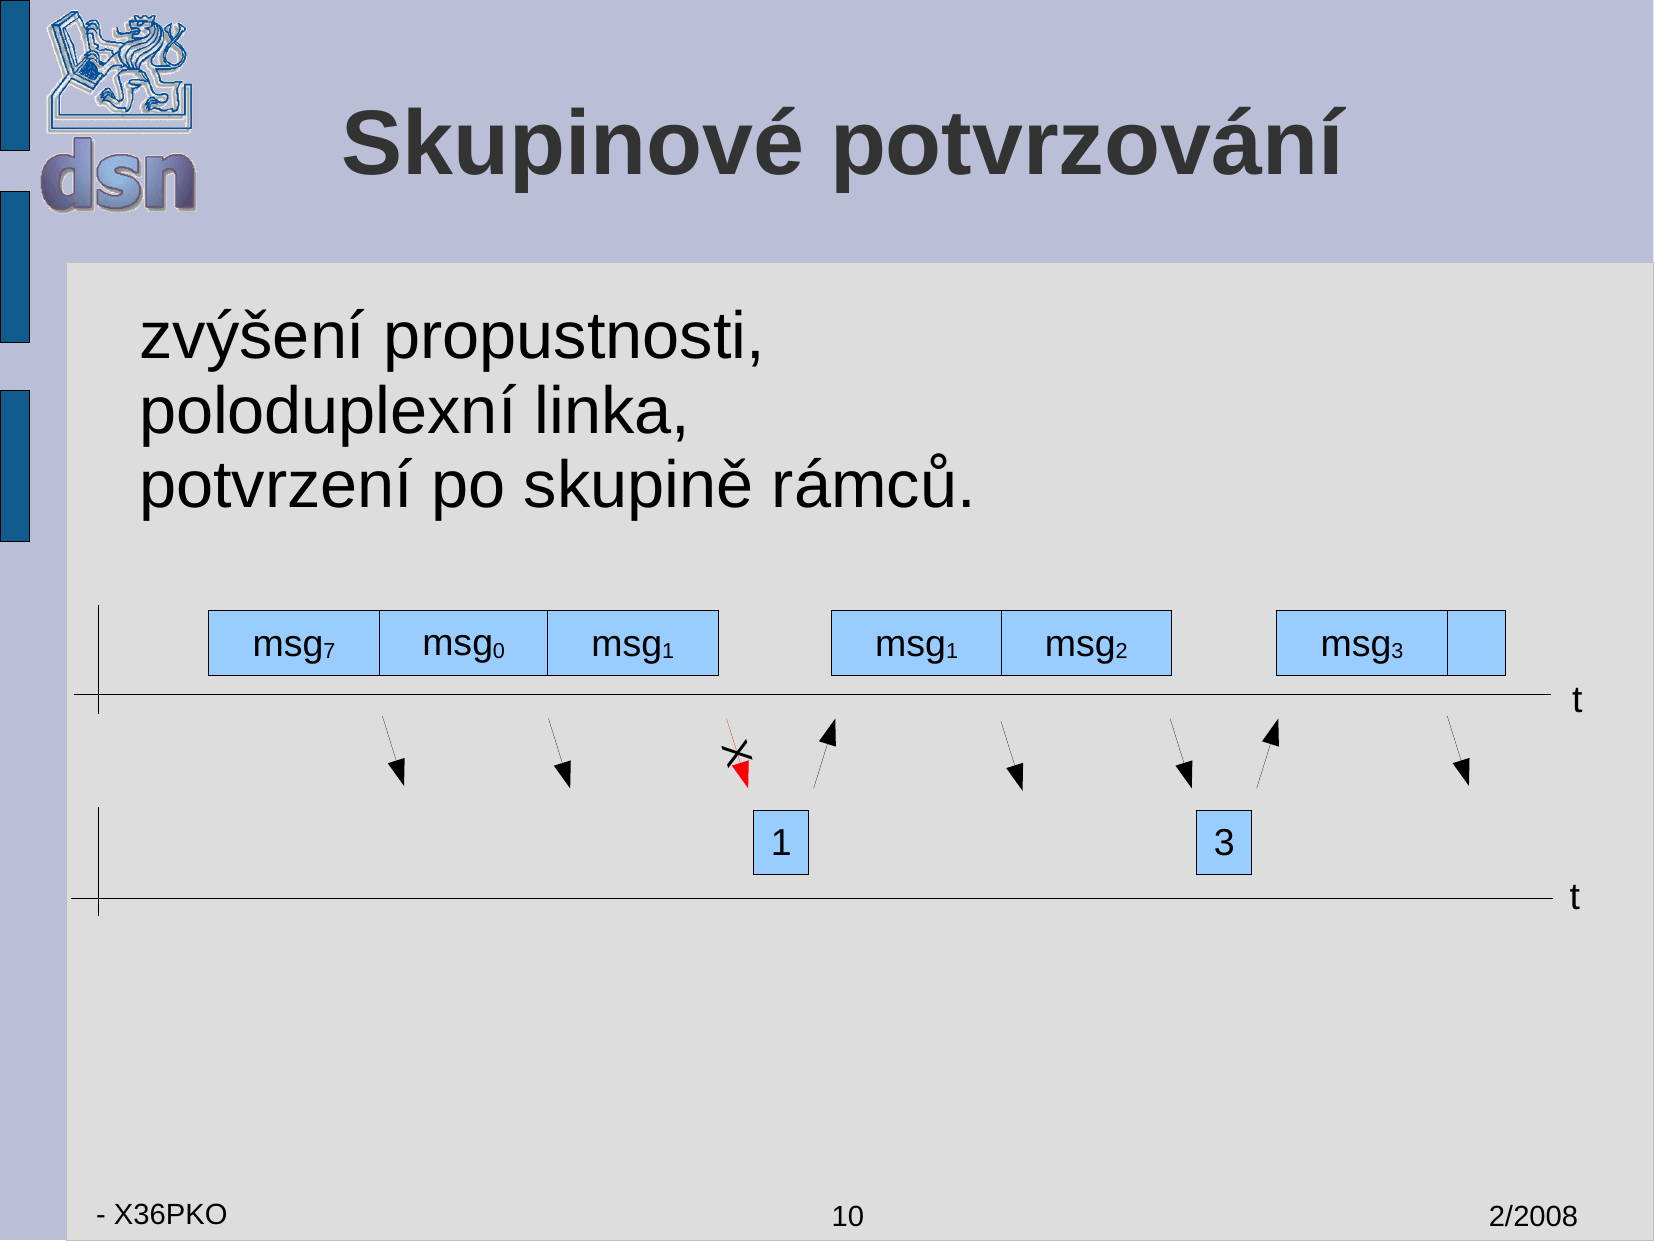

# Skupinové potvrzování
zvýšení propustnosti,
poloduplexní linka,
potvrzení po skupině rámců.
msg0
msg2
msg7
msg1
msg1
msg3
t
X
1
3
t